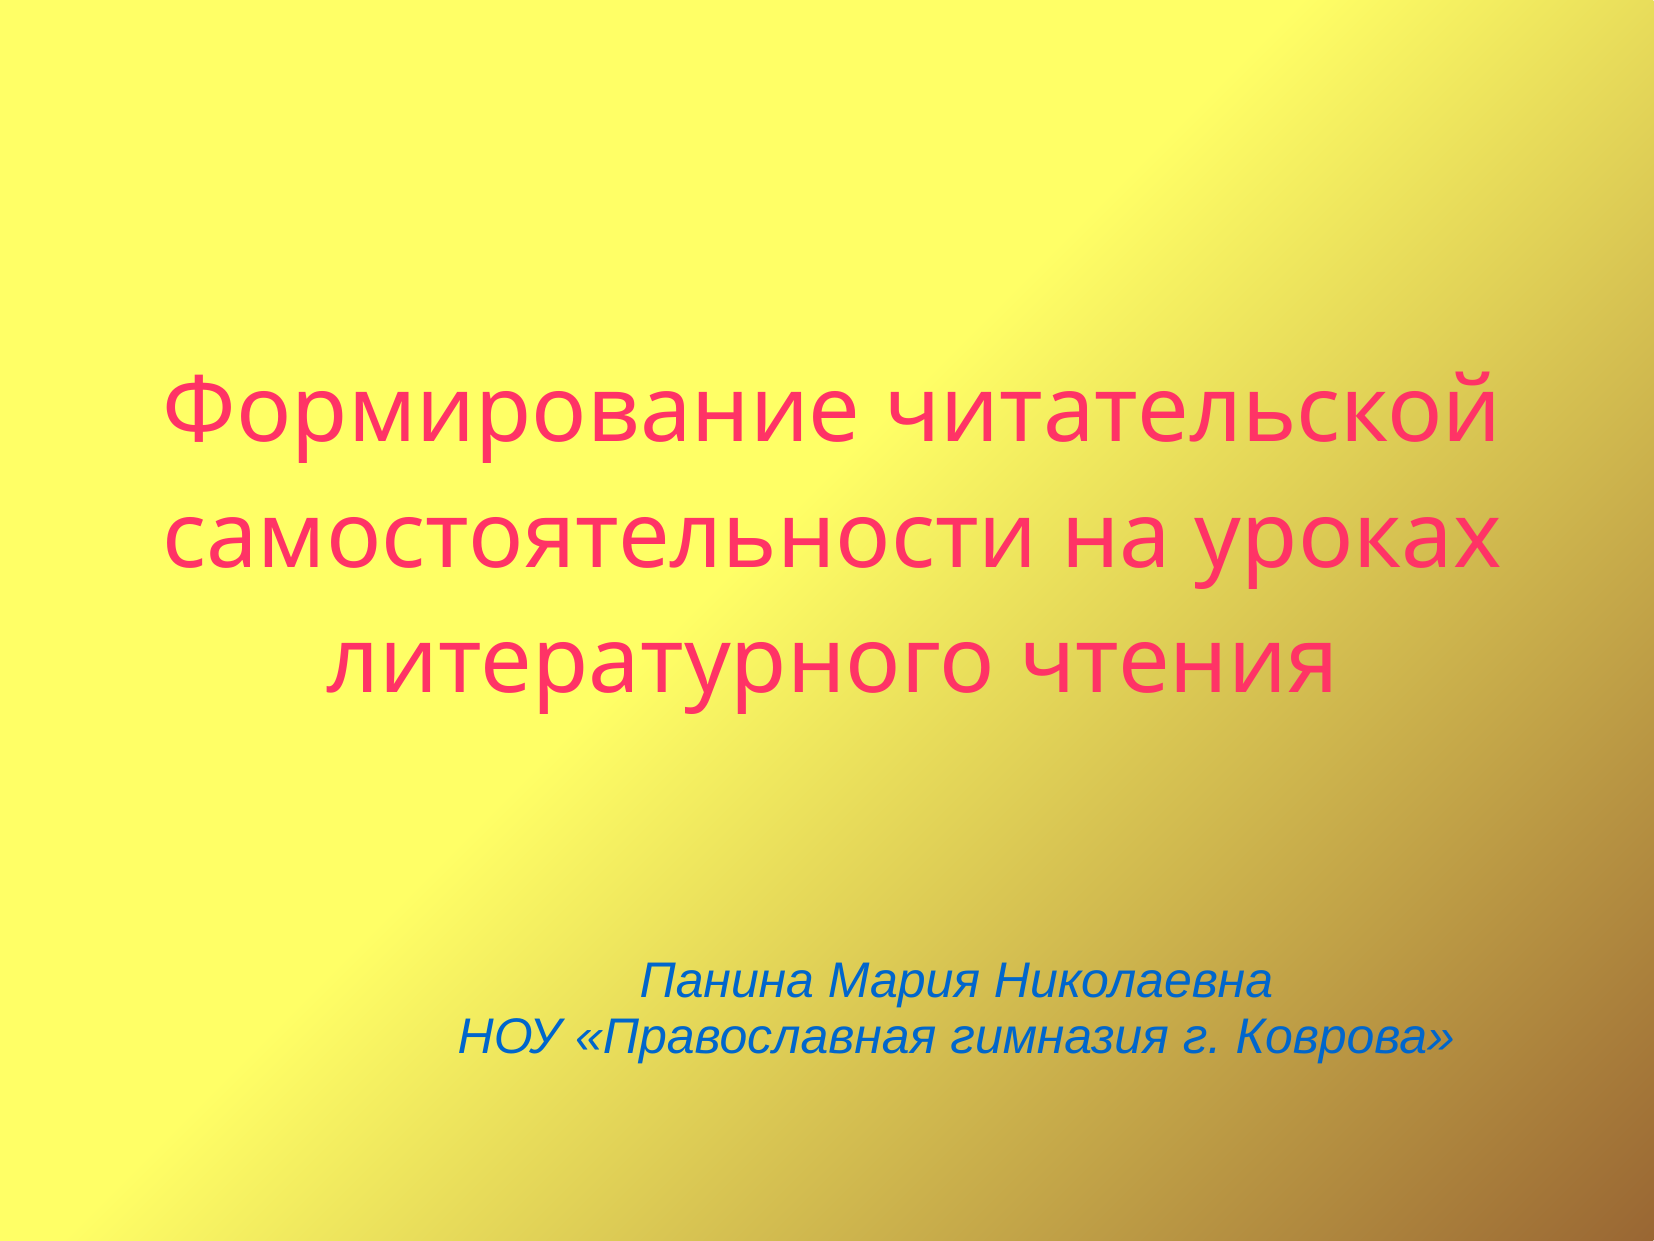

# Формирование читательской самостоятельности на уроках литературного чтения
Панина Мария Николаевна
НОУ «Православная гимназия г. Коврова»